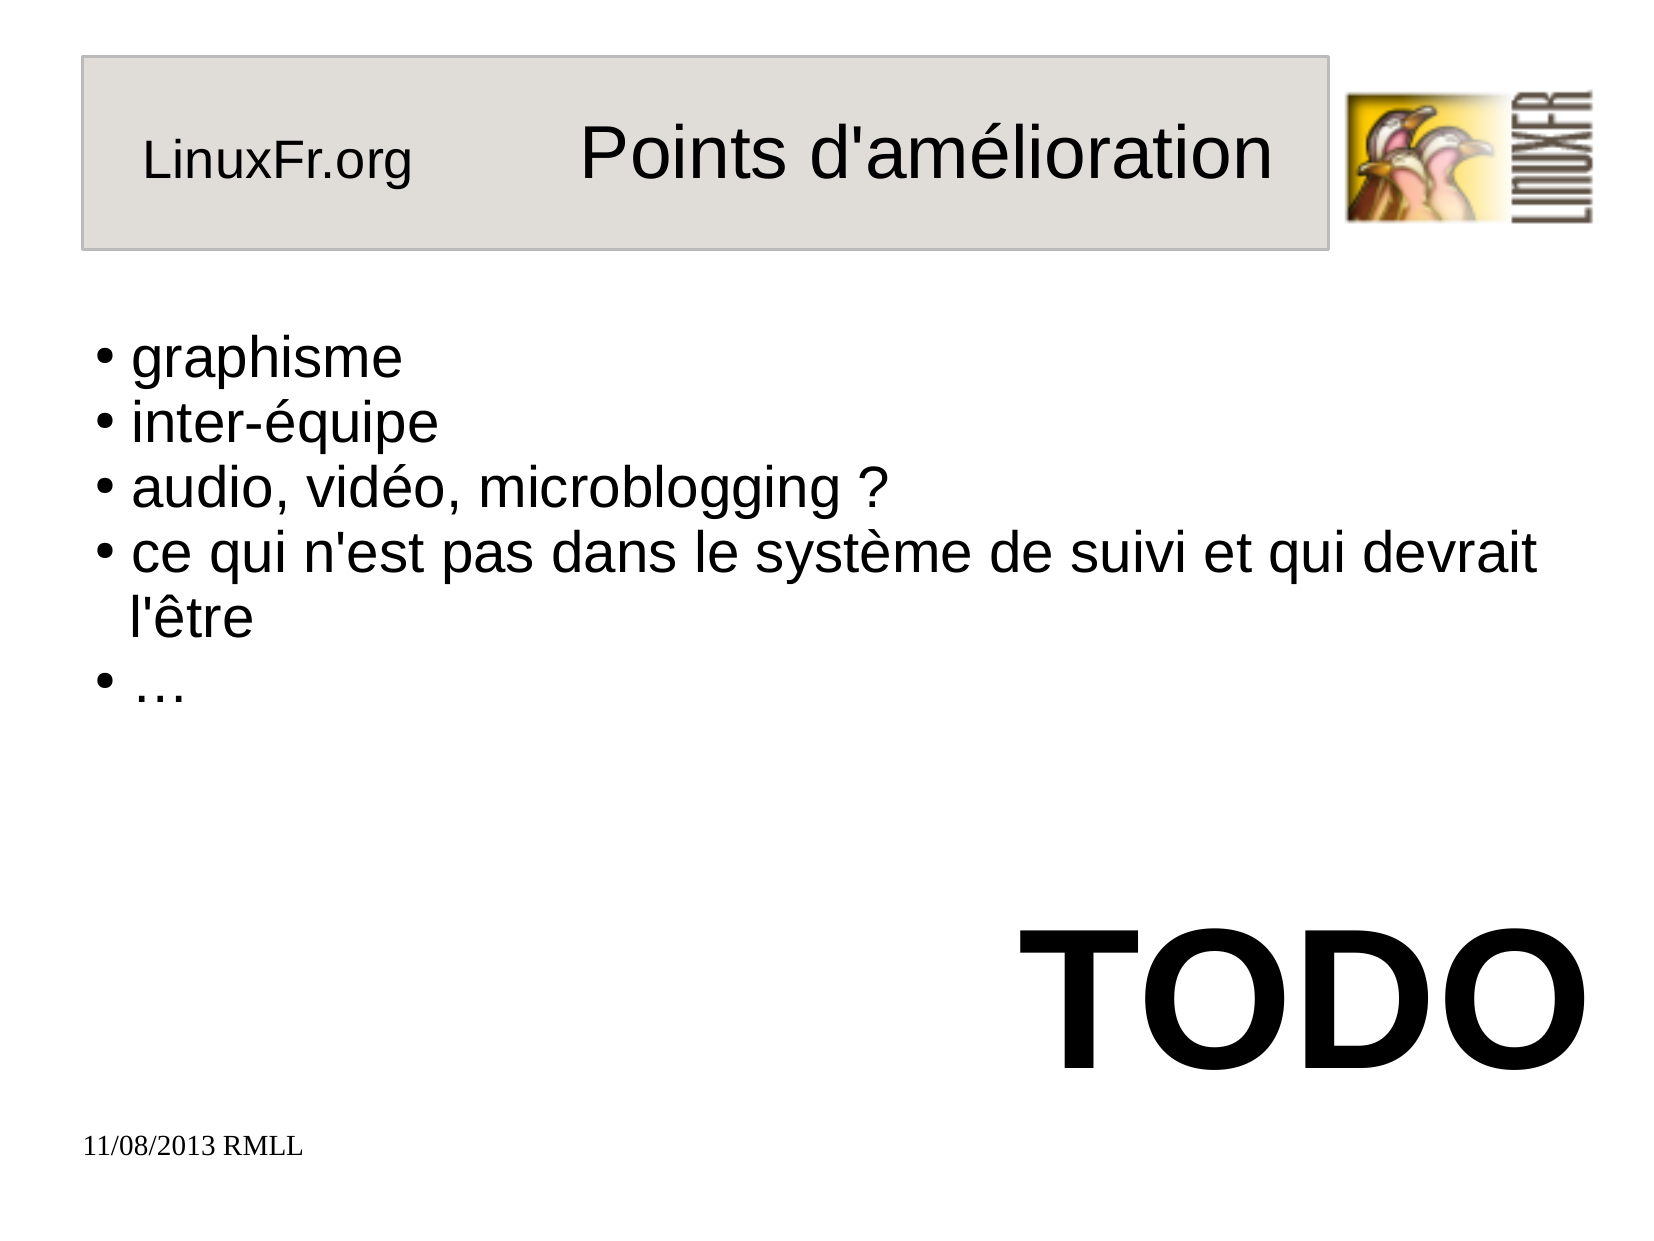

# LinuxFr.org Points d'amélioration
 graphisme
 inter-équipe
 audio, vidéo, microblogging ?
 ce qui n'est pas dans le système de suivi et qui devrait l'être
 …
TODO